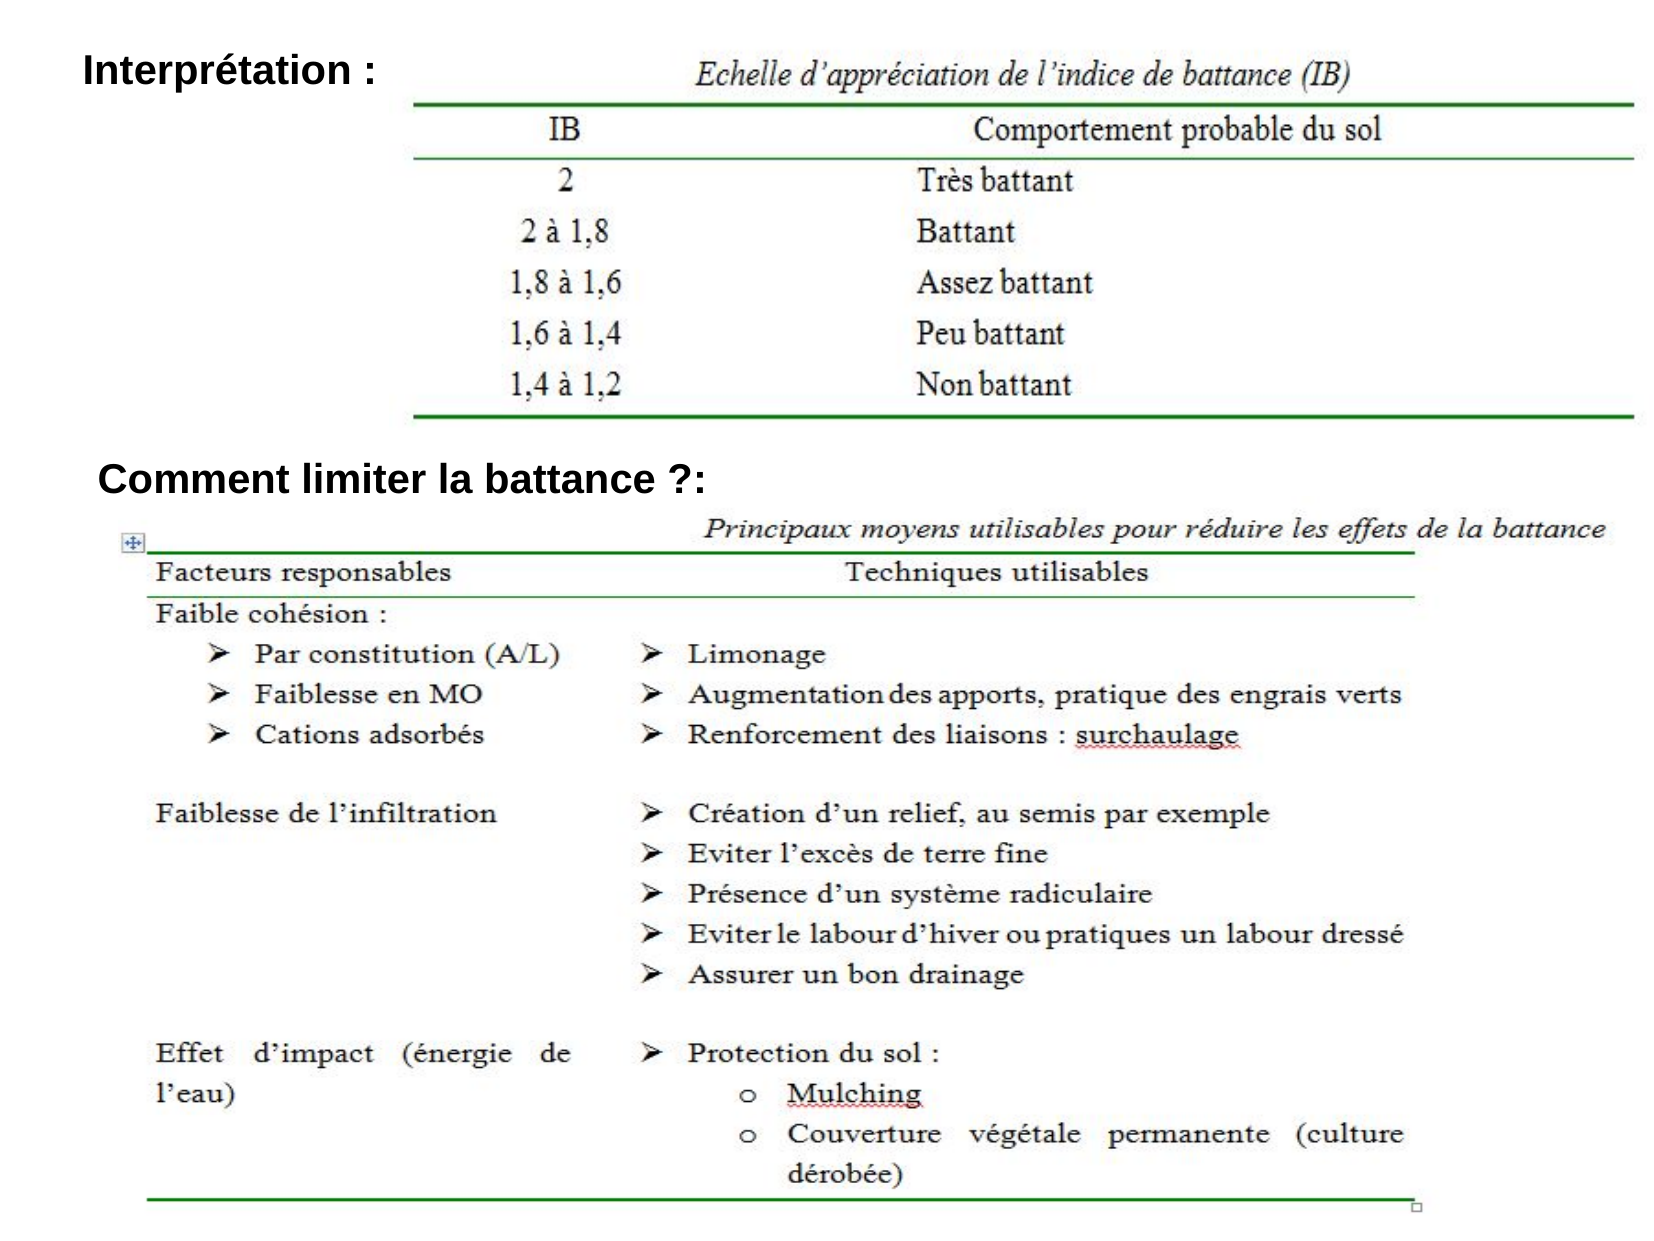

# Interprétation : .
Comment limiter la battance ?: